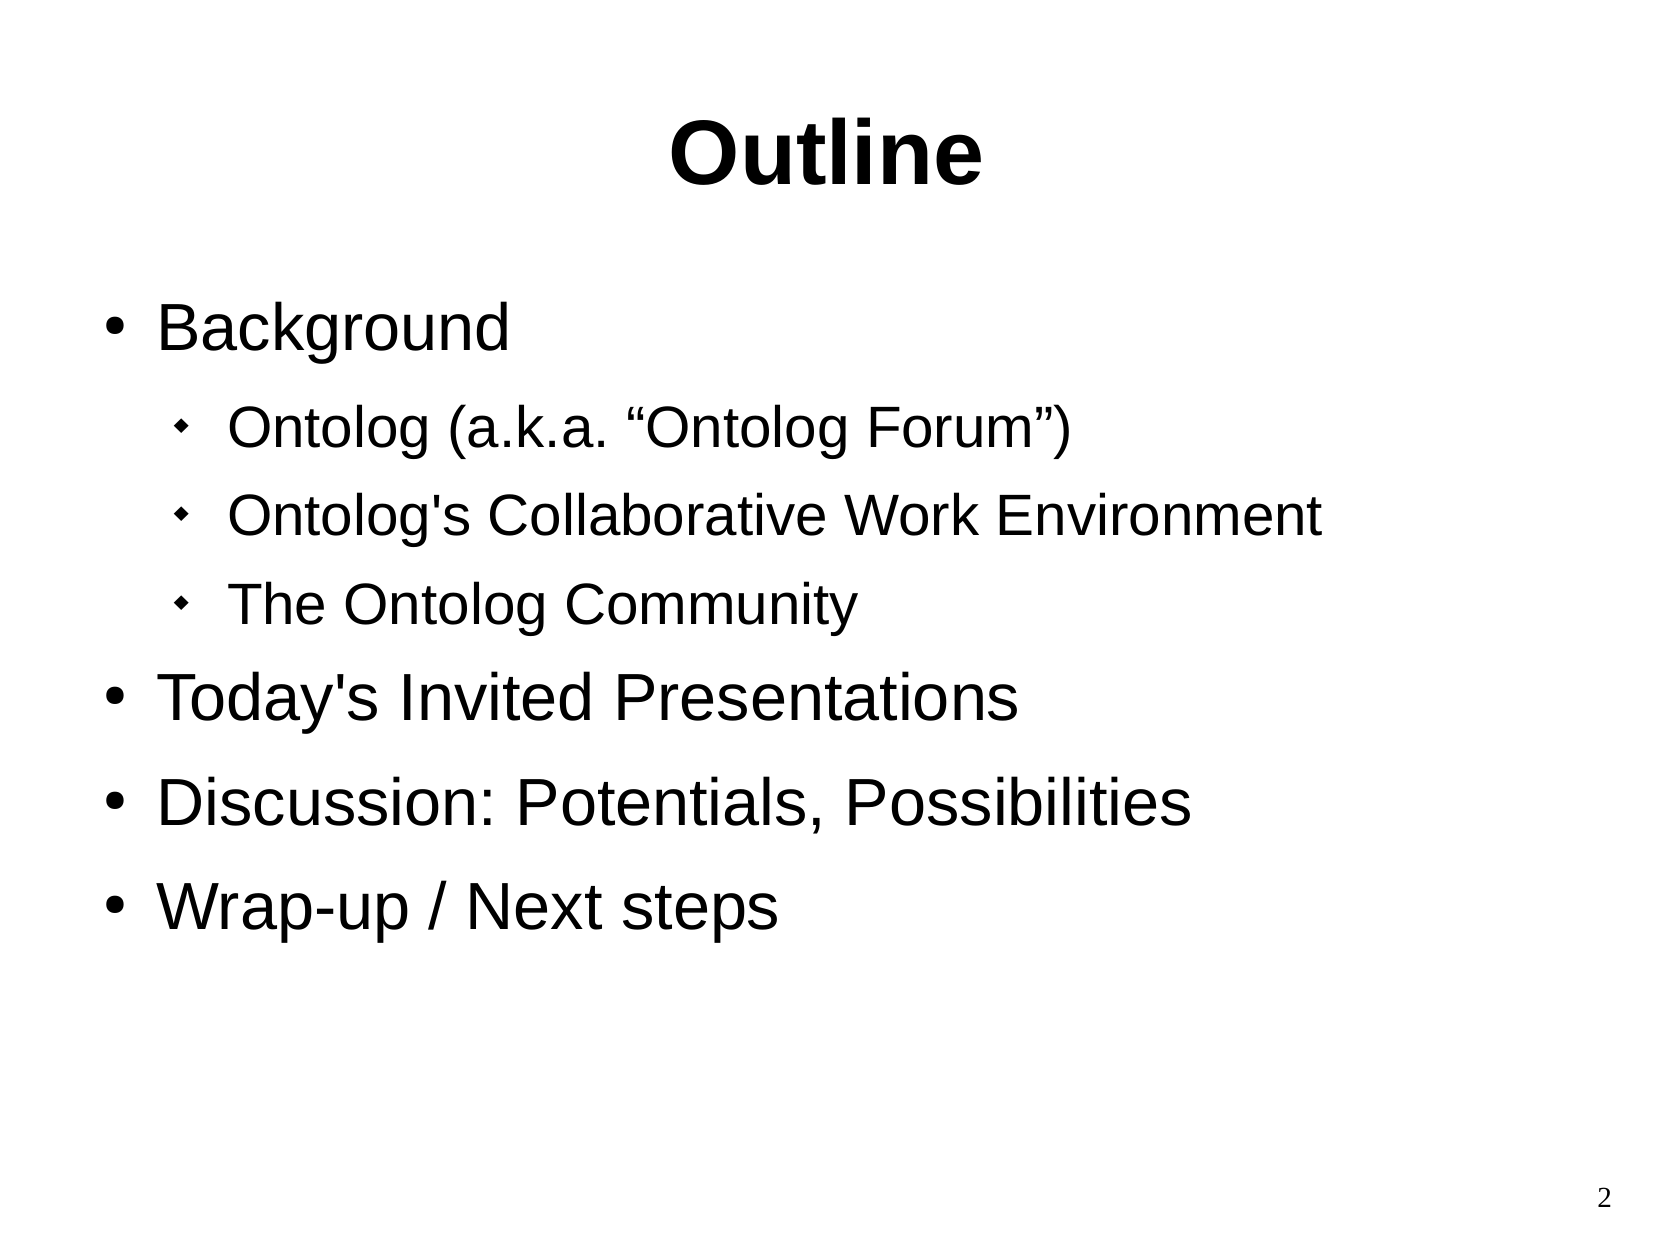

# Outline
Background
Ontolog (a.k.a. “Ontolog Forum”)
Ontolog's Collaborative Work Environment
The Ontolog Community
Today's Invited Presentations
Discussion: Potentials, Possibilities
Wrap-up / Next steps
2